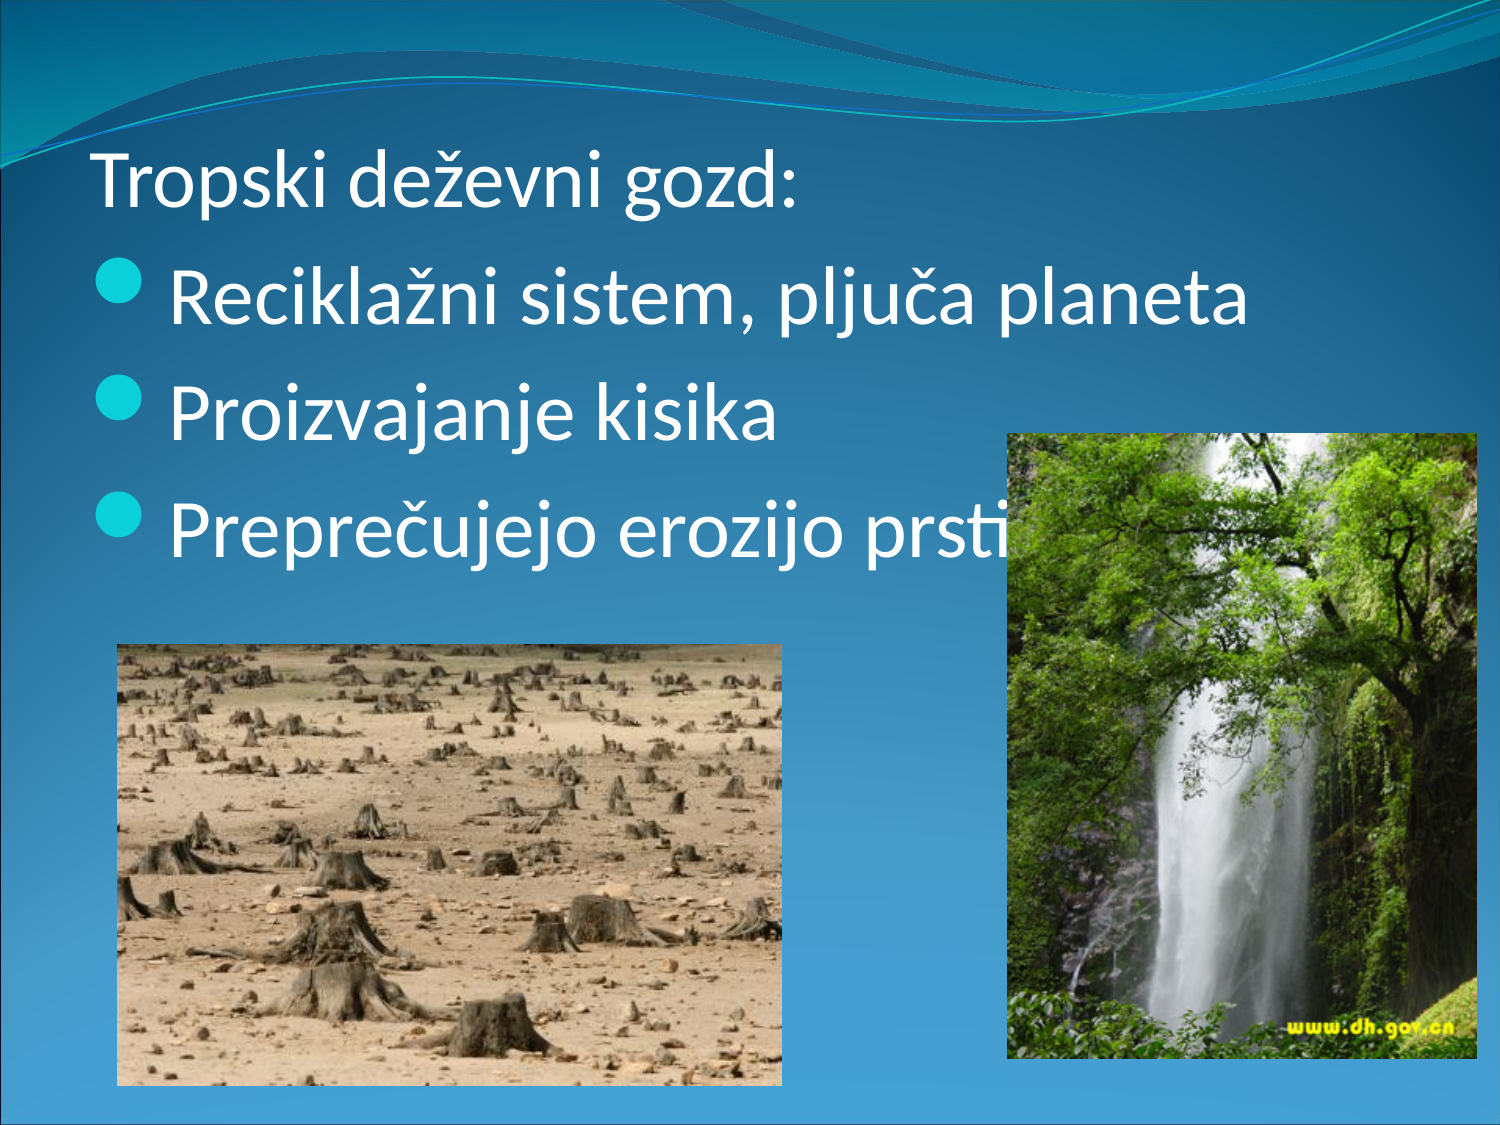

Tropski deževni gozd:
Reciklažni sistem, pljuča planeta
Proizvajanje kisika
Preprečujejo erozijo prsti